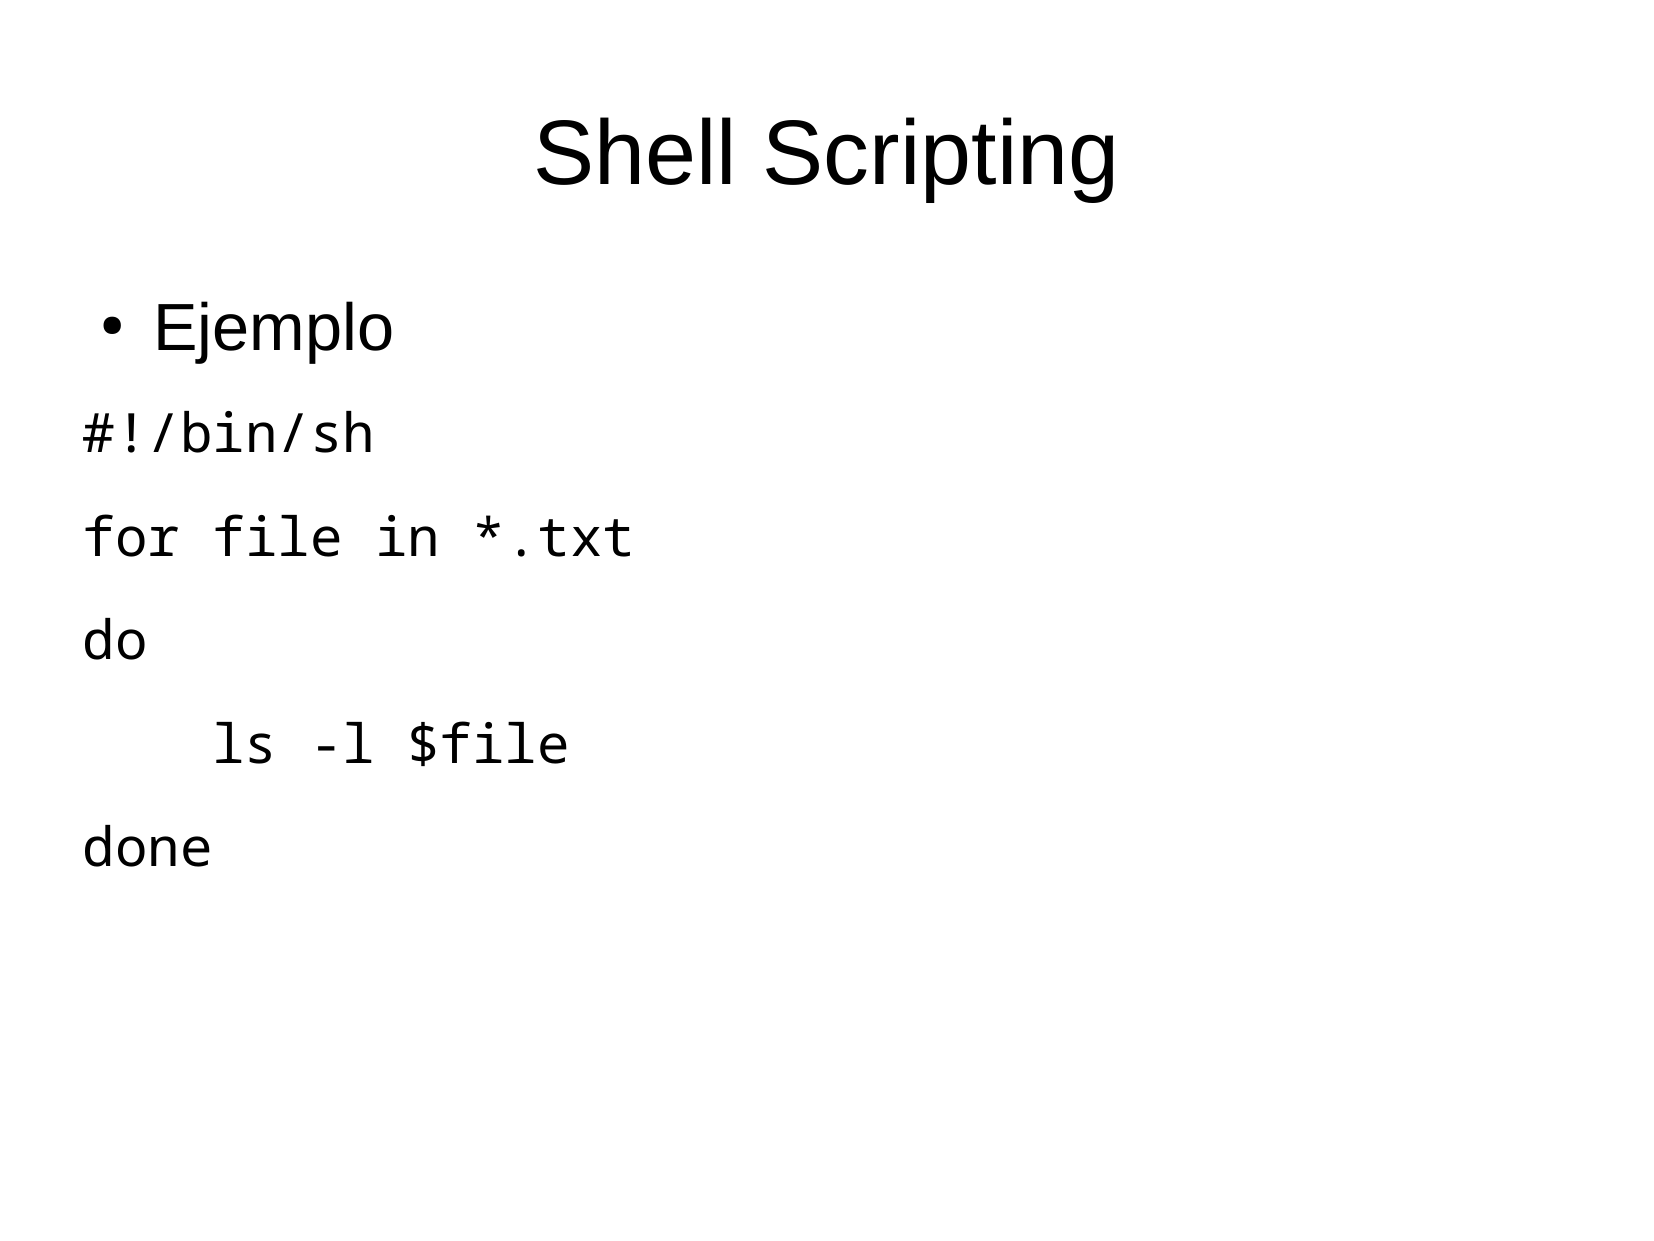

# Shell Scripting
Ejemplo
#!/bin/sh
for file in *.txt
do
 ls -l $file
done